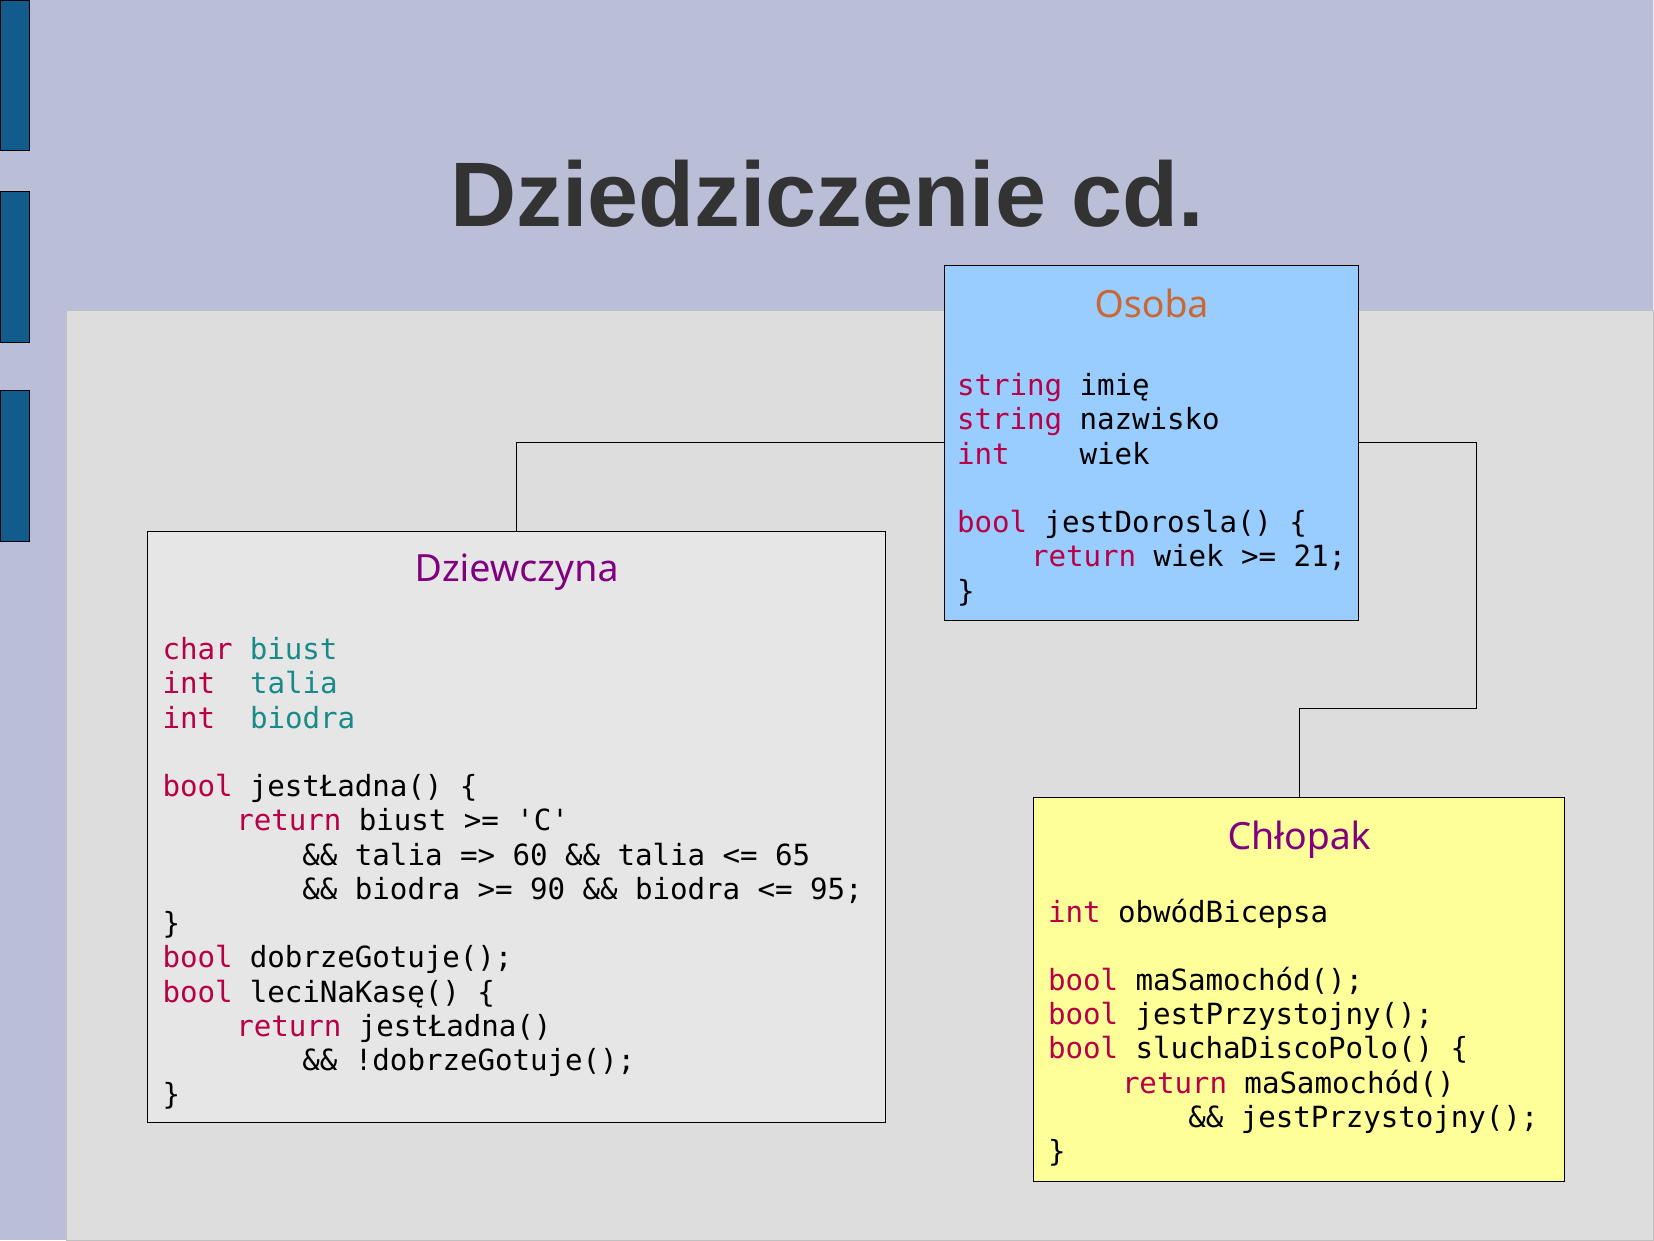

# Dziedziczenie cd.
Osoba
string imię
string nazwisko
int wiek
bool jestDorosla() {
	return wiek >= 21;
}
Dziewczyna
char biust
int talia
int biodra
bool jestŁadna() {
	return biust >= 'C'
 && talia => 60 && talia <= 65
 && biodra >= 90 && biodra <= 95;
}
bool dobrzeGotuje();
bool leciNaKasę() {
	return jestŁadna()
 && !dobrzeGotuje();
}
Chłopak
int obwódBicepsa
bool maSamochód();
bool jestPrzystojny();
bool sluchaDiscoPolo() {
	return maSamochód()
 && jestPrzystojny();
}